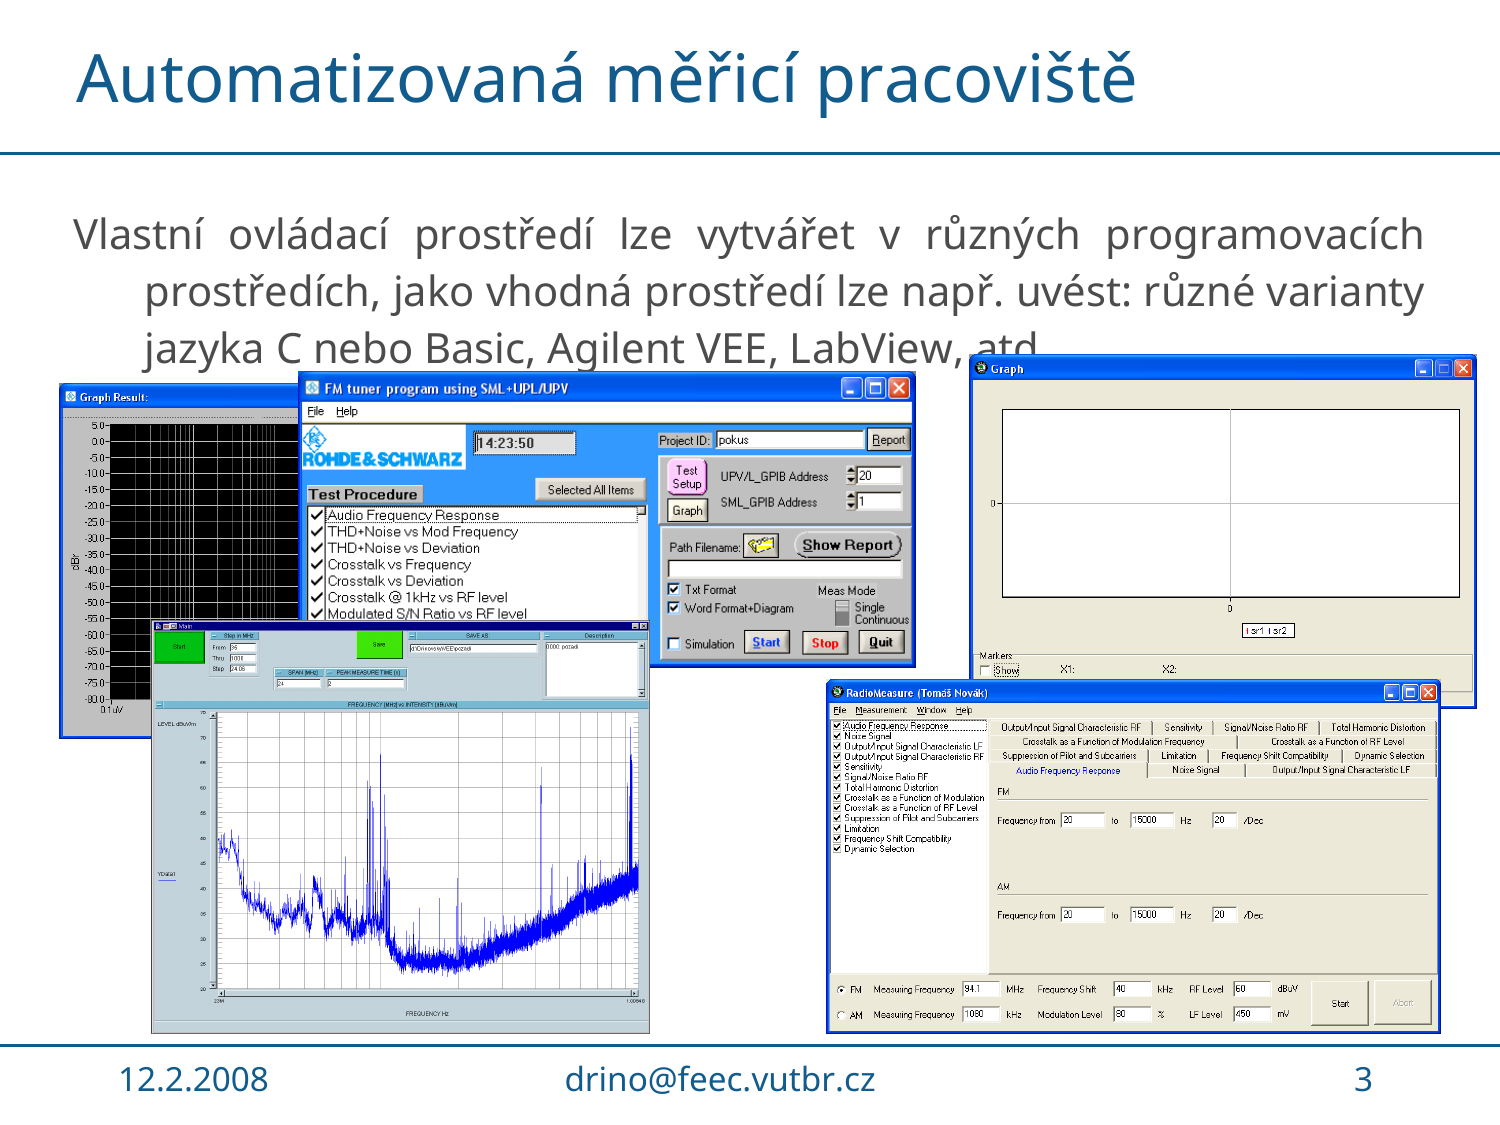

# Automatizovaná měřicí pracoviště
Vlastní ovládací prostředí lze vytvářet v různých programovacích prostředích, jako vhodná prostředí lze např. uvést: různé varianty jazyka C nebo Basic, Agilent VEE, LabView, atd.
12.2.2008
drino@feec.vutbr.cz